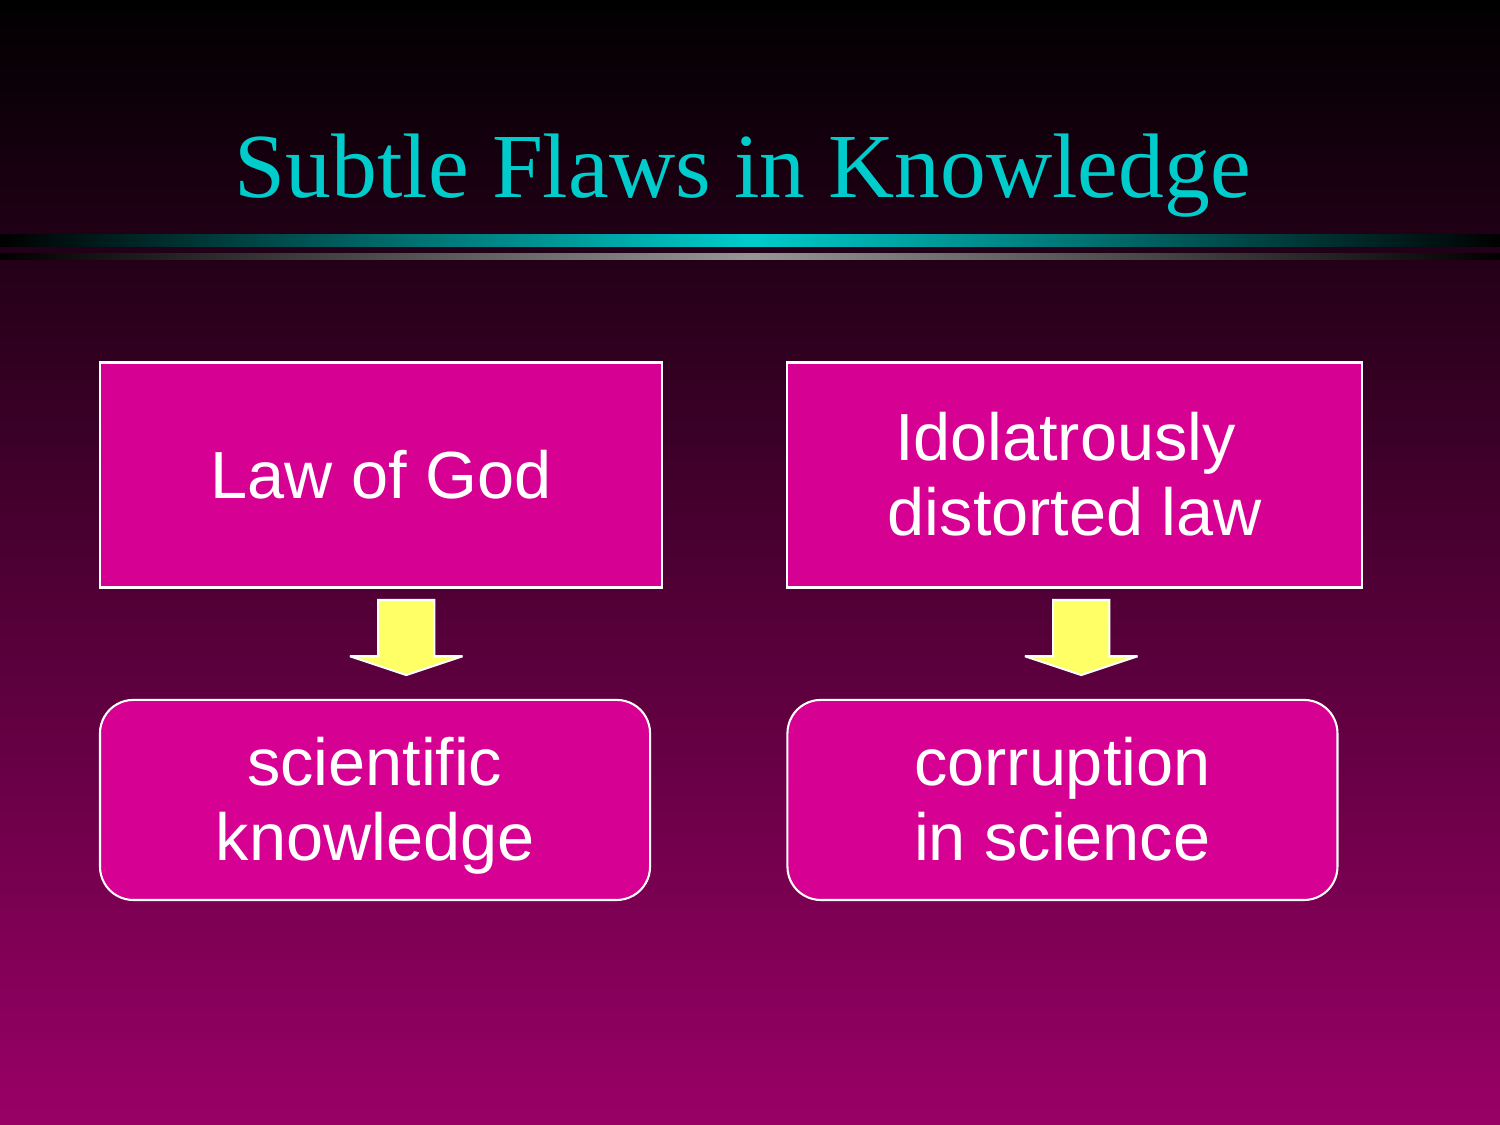

# Subtle Flaws in Knowledge
Law of God
Idolatrously
distorted law
scientific
knowledge
corruption
in science